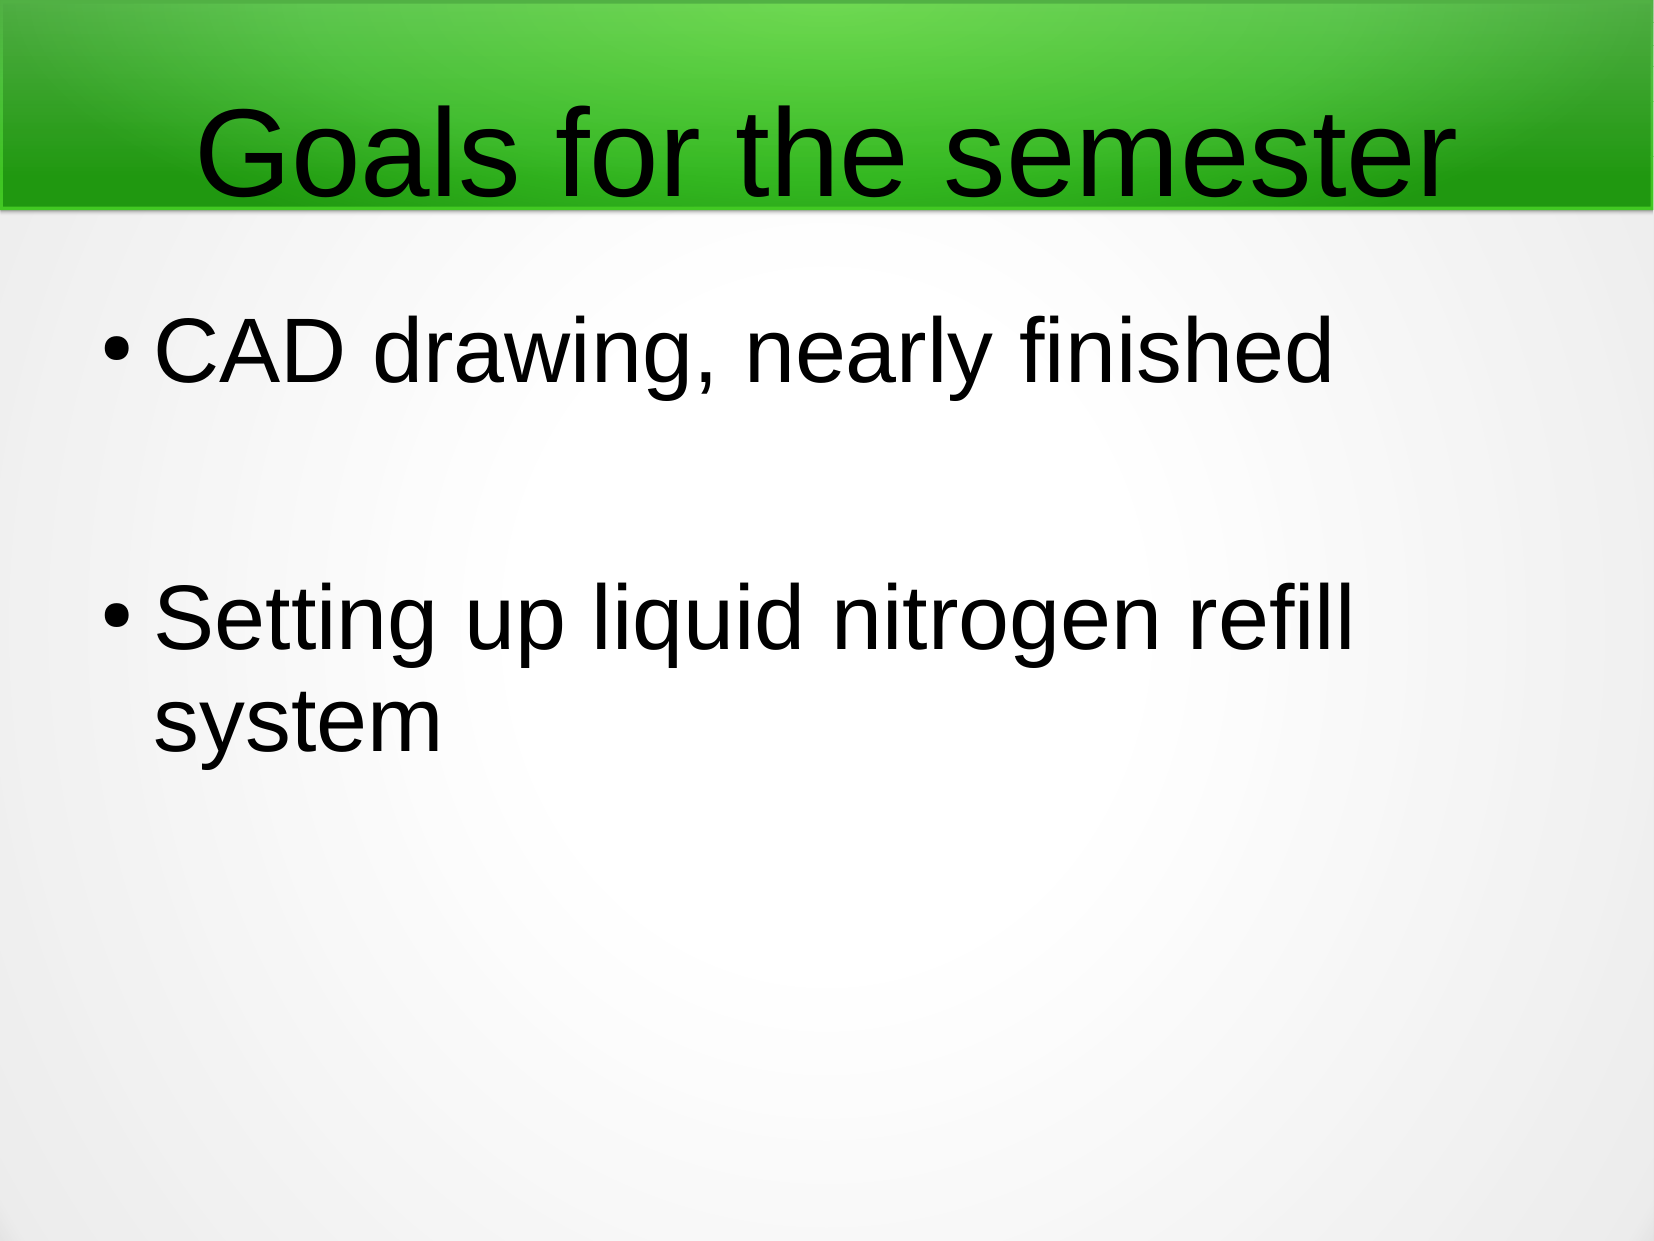

# Goals for the semester
CAD drawing, nearly finished
Setting up liquid nitrogen refill system